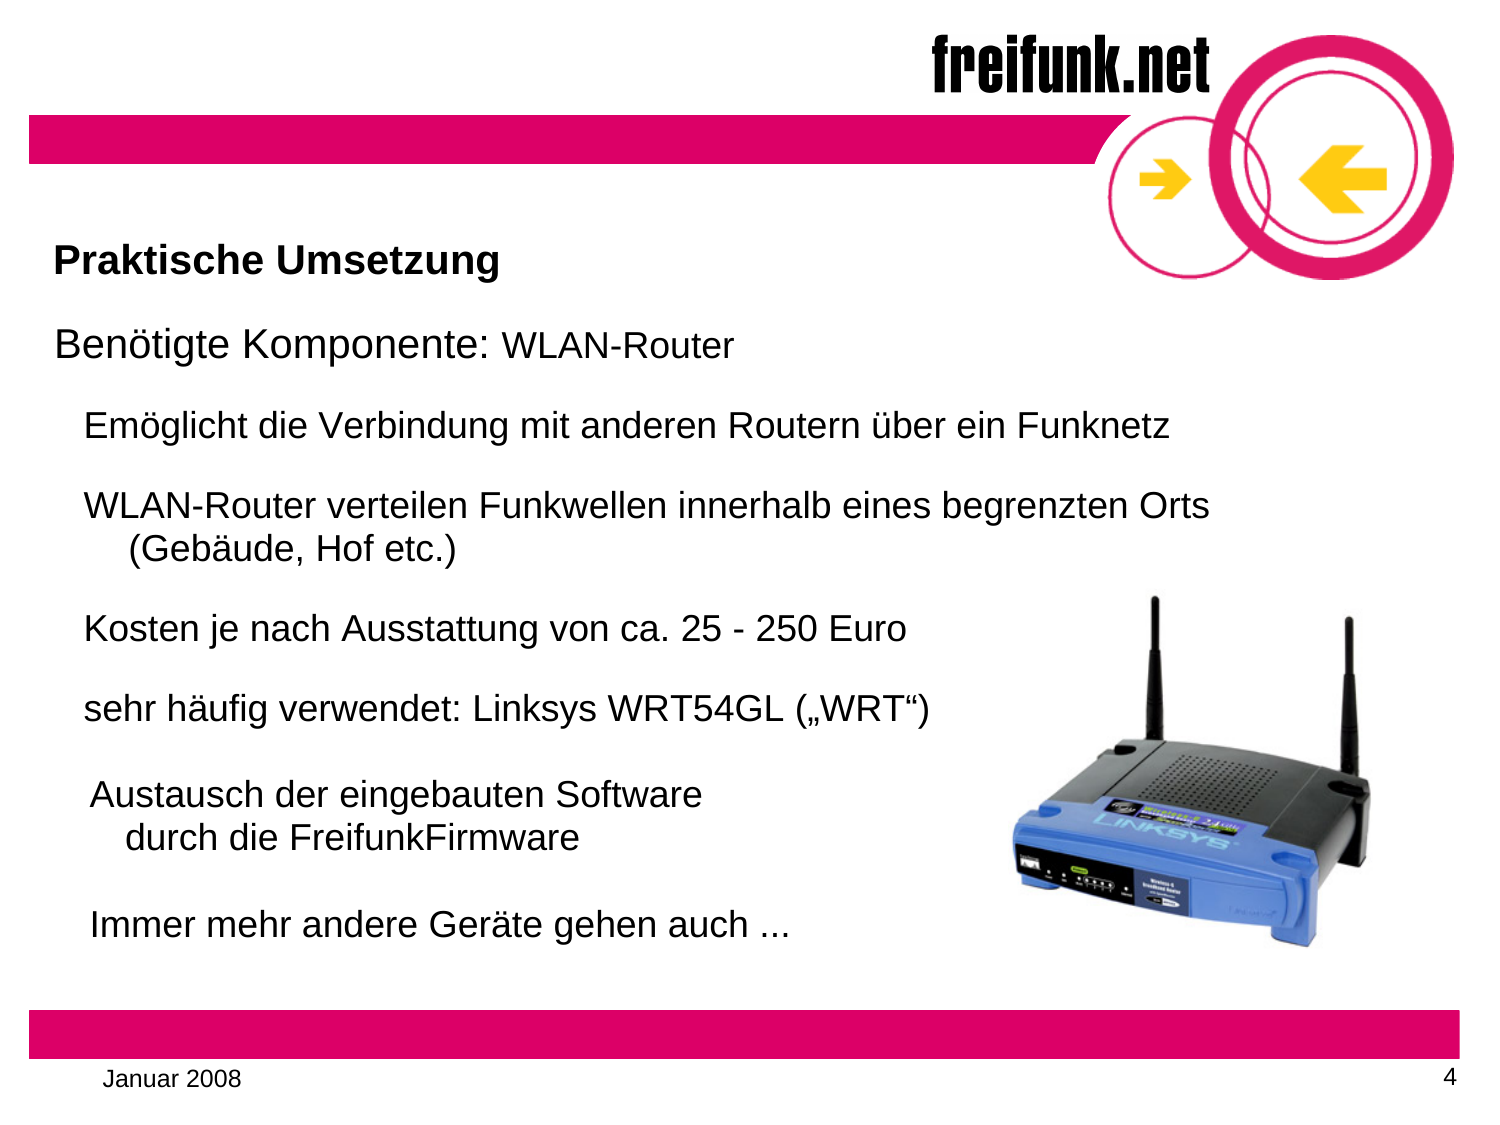

Praktische Umsetzung
Benötigte Komponente: WLAN-Router
Emöglicht die Verbindung mit anderen Routern über ein Funknetz
WLAN-Router verteilen Funkwellen innerhalb eines begrenzten Orts (Gebäude, Hof etc.)
Kosten je nach Ausstattung von ca. 25 - 250 Euro
sehr häufig verwendet: Linksys WRT54GL („WRT“)
Austausch der eingebauten Software
durch die FreifunkFirmware
Immer mehr andere Geräte gehen auch ...
4
Januar 2008